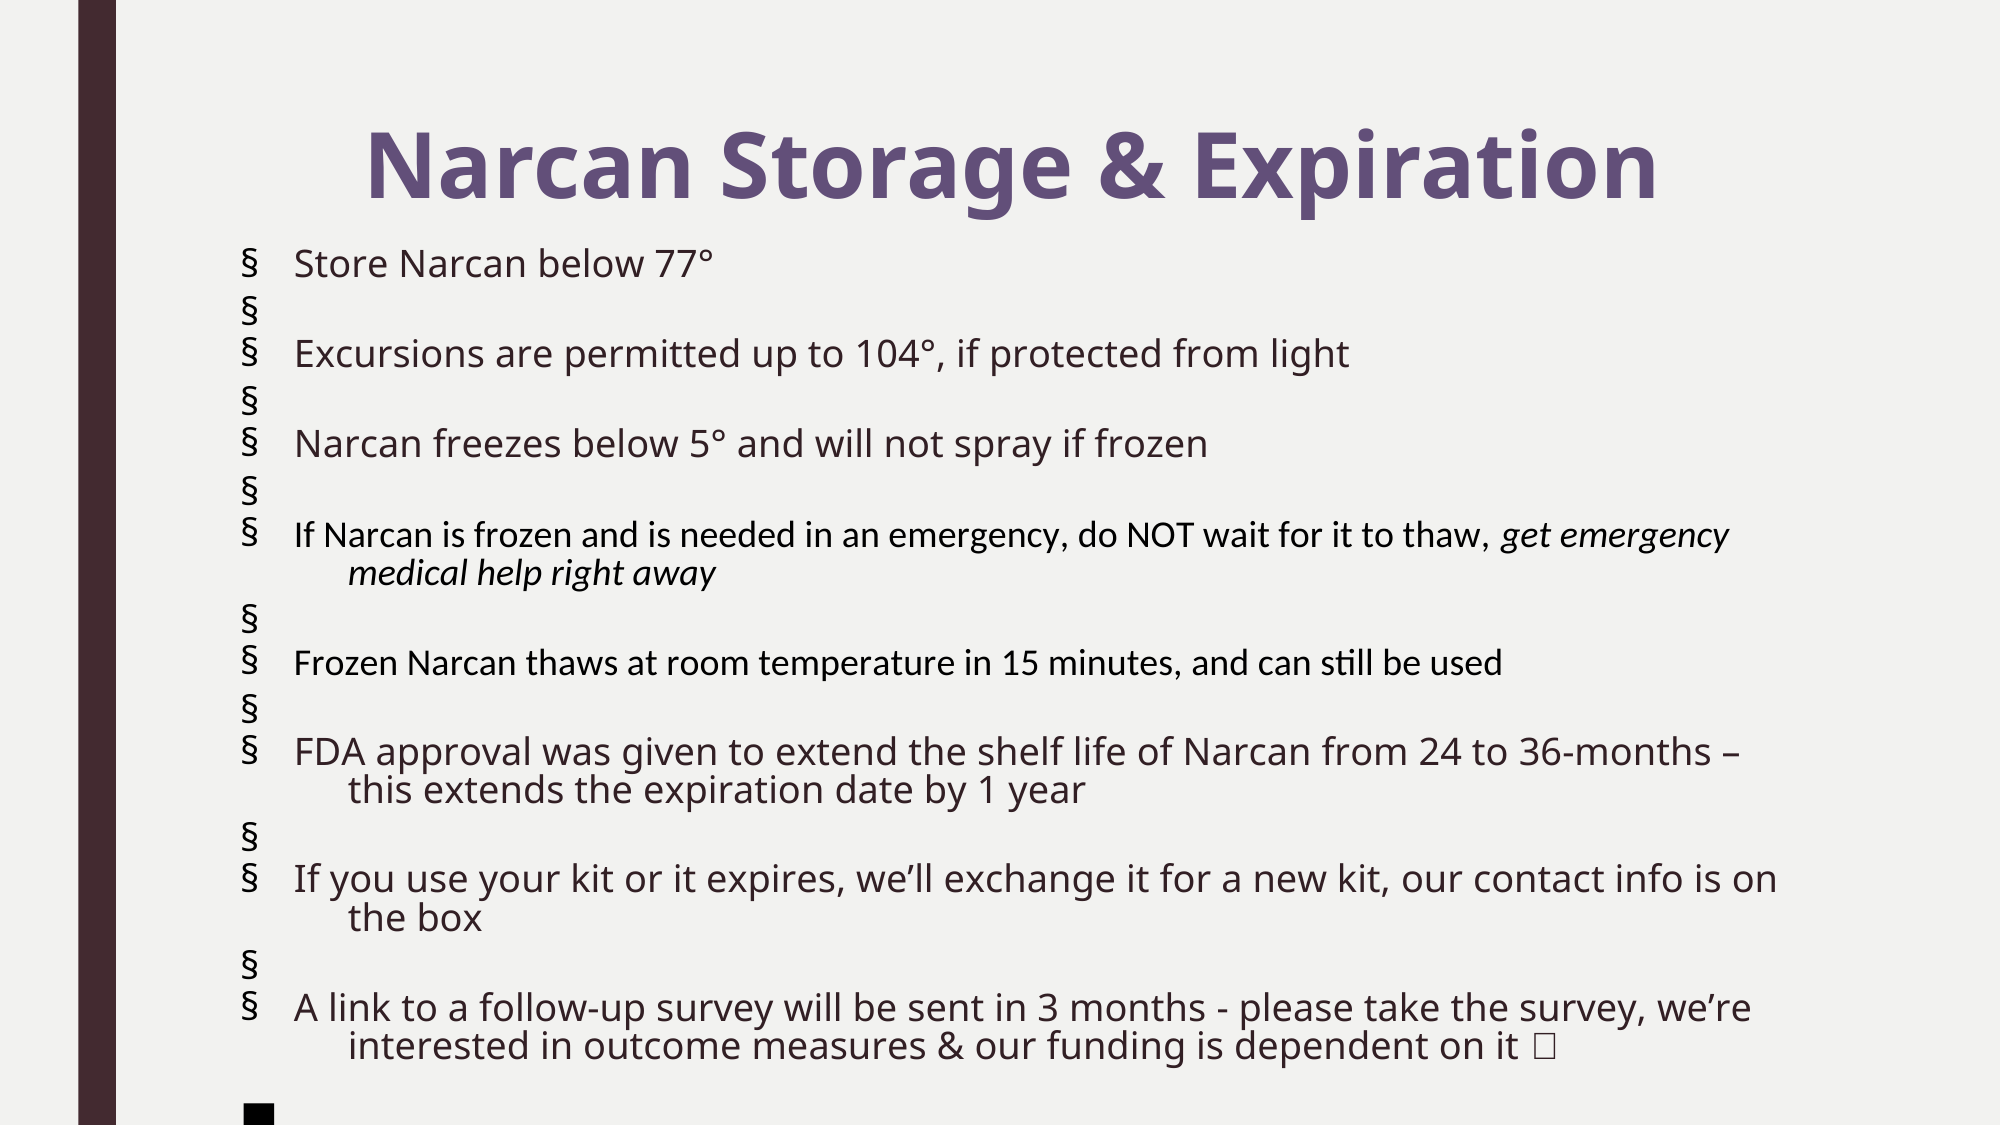

# Narcan Storage & Expiration
Store Narcan below 77°
Excursions are permitted up to 104°, if protected from light
Narcan freezes below 5° and will not spray if frozen
If Narcan is frozen and is needed in an emergency, do NOT wait for it to thaw, get emergency medical help right away
Frozen Narcan thaws at room temperature in 15 minutes, and can still be used
FDA approval was given to extend the shelf life of Narcan from 24 to 36-months – this extends the expiration date by 1 year
If you use your kit or it expires, we’ll exchange it for a new kit, our contact info is on the box
A link to a follow-up survey will be sent in 3 months - please take the survey, we’re interested in outcome measures & our funding is dependent on it 